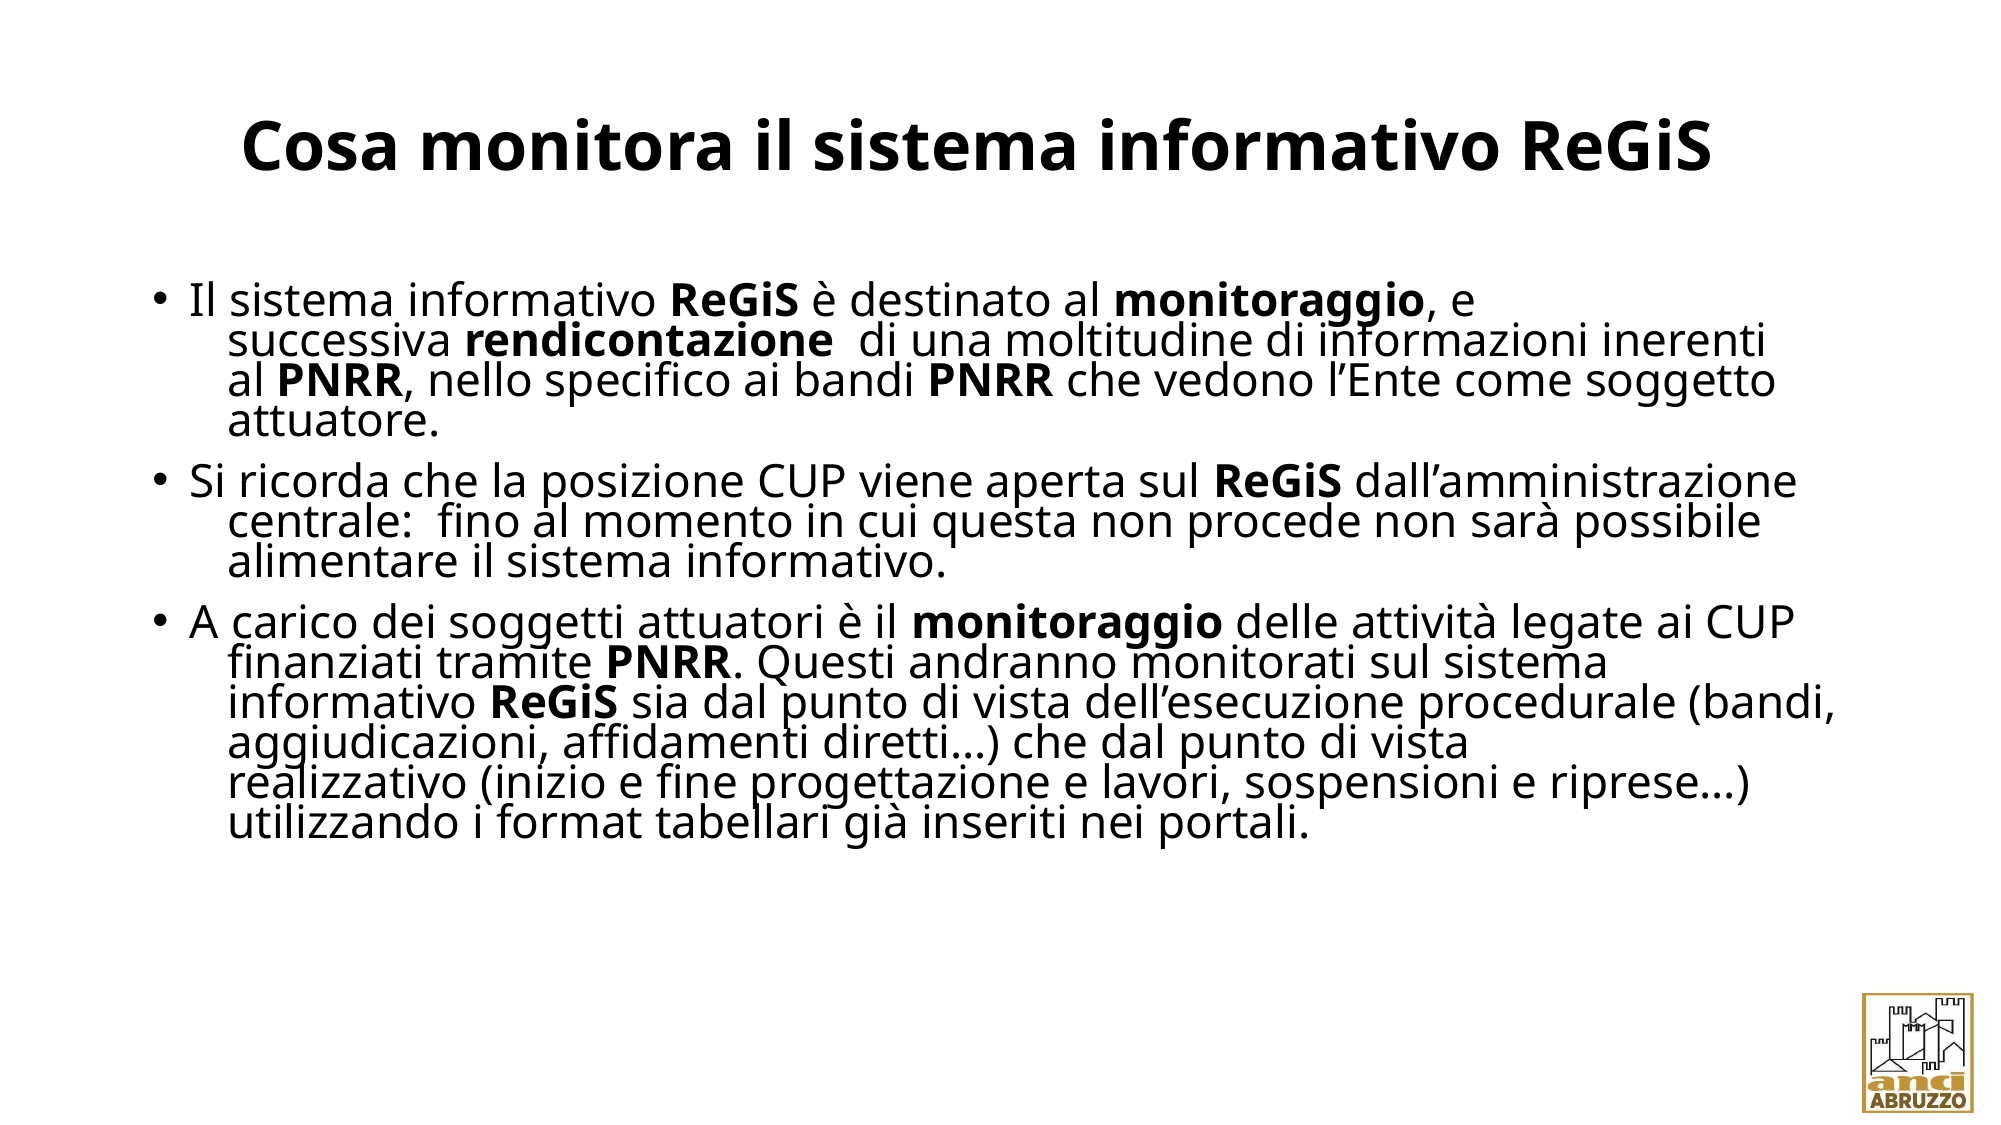

# Cosa monitora il sistema informativo ReGiS
Il sistema informativo ReGiS è destinato al monitoraggio, e successiva rendicontazione di una moltitudine di informazioni inerenti al PNRR, nello specifico ai bandi PNRR che vedono l’Ente come soggetto attuatore.
Si ricorda che la posizione CUP viene aperta sul ReGiS dall’amministrazione centrale: fino al momento in cui questa non procede non sarà possibile alimentare il sistema informativo.
A carico dei soggetti attuatori è il monitoraggio delle attività legate ai CUP finanziati tramite PNRR. Questi andranno monitorati sul sistema informativo ReGiS sia dal punto di vista dell’esecuzione procedurale (bandi, aggiudicazioni, affidamenti diretti…) che dal punto di vista realizzativo (inizio e fine progettazione e lavori, sospensioni e riprese…) utilizzando i format tabellari già inseriti nei portali.